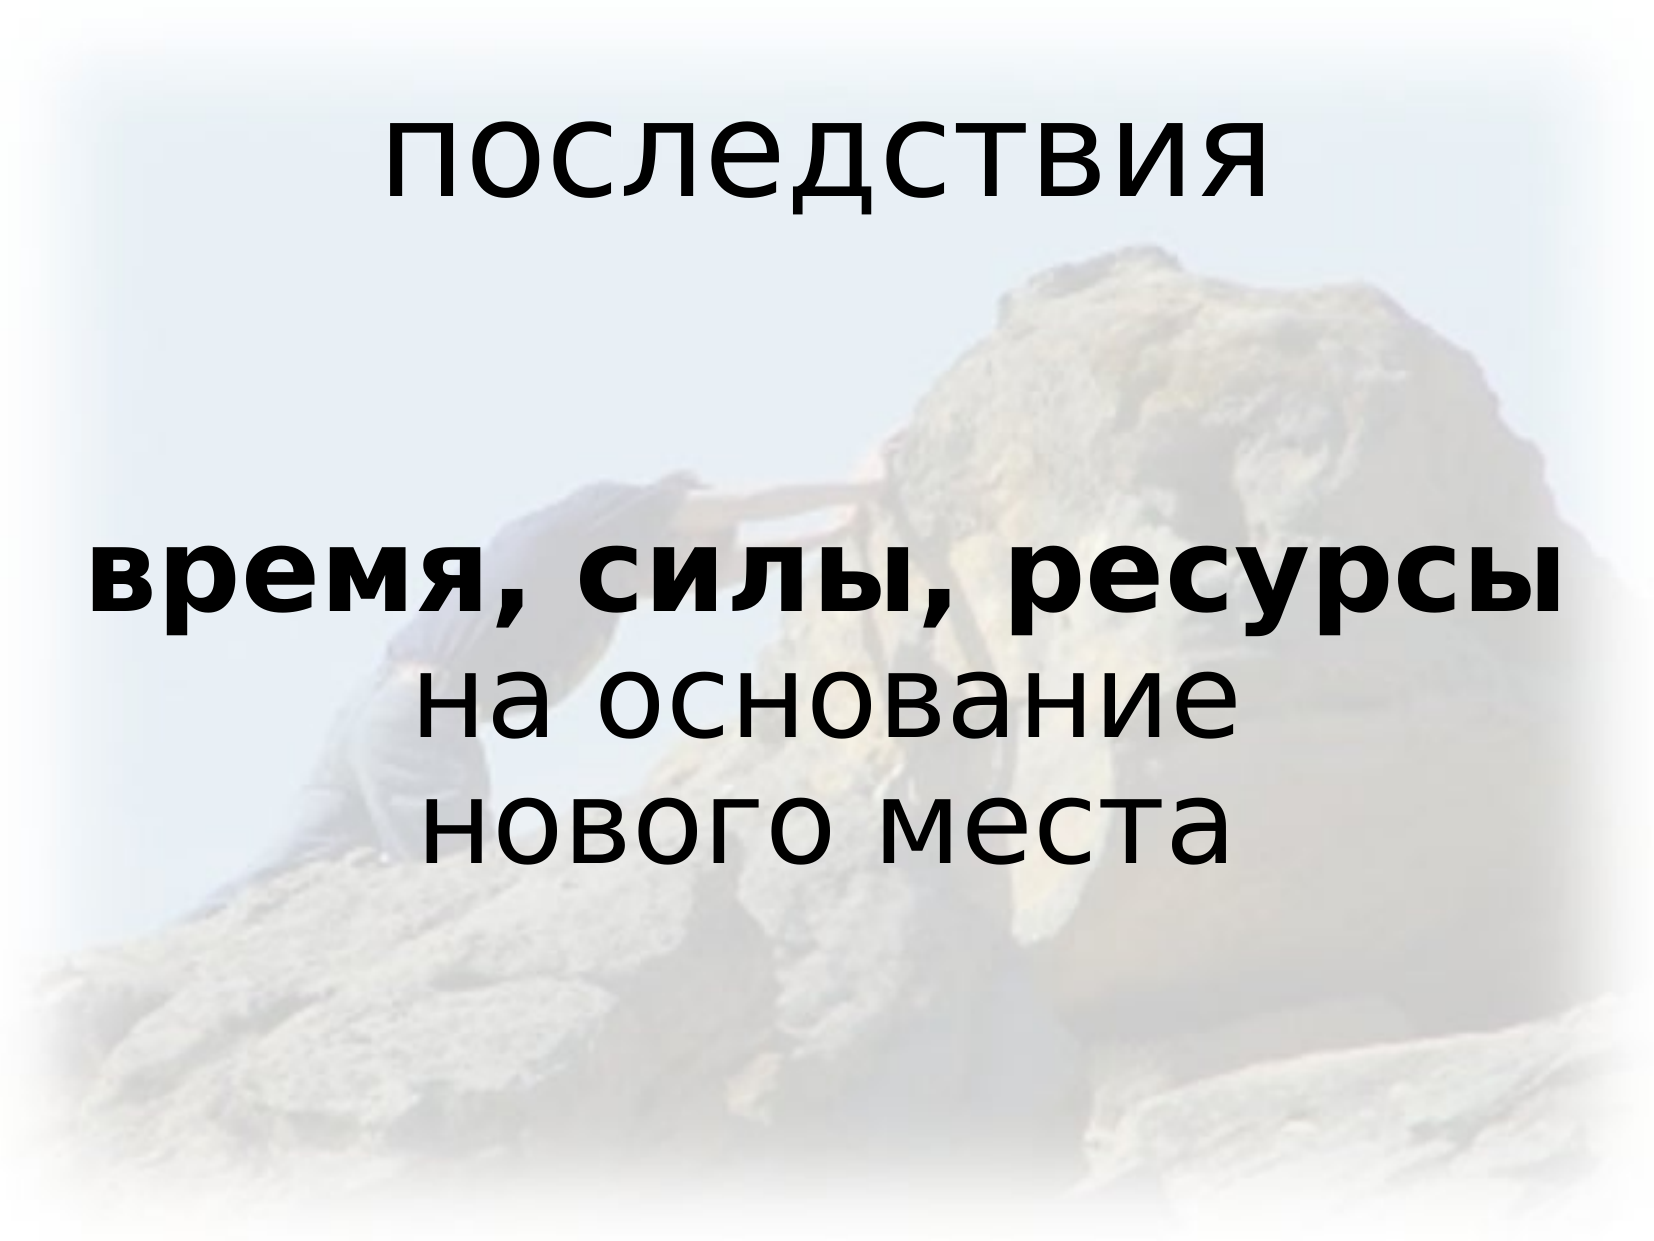

# последствия
время, силы, ресурсы
на основание
нового места